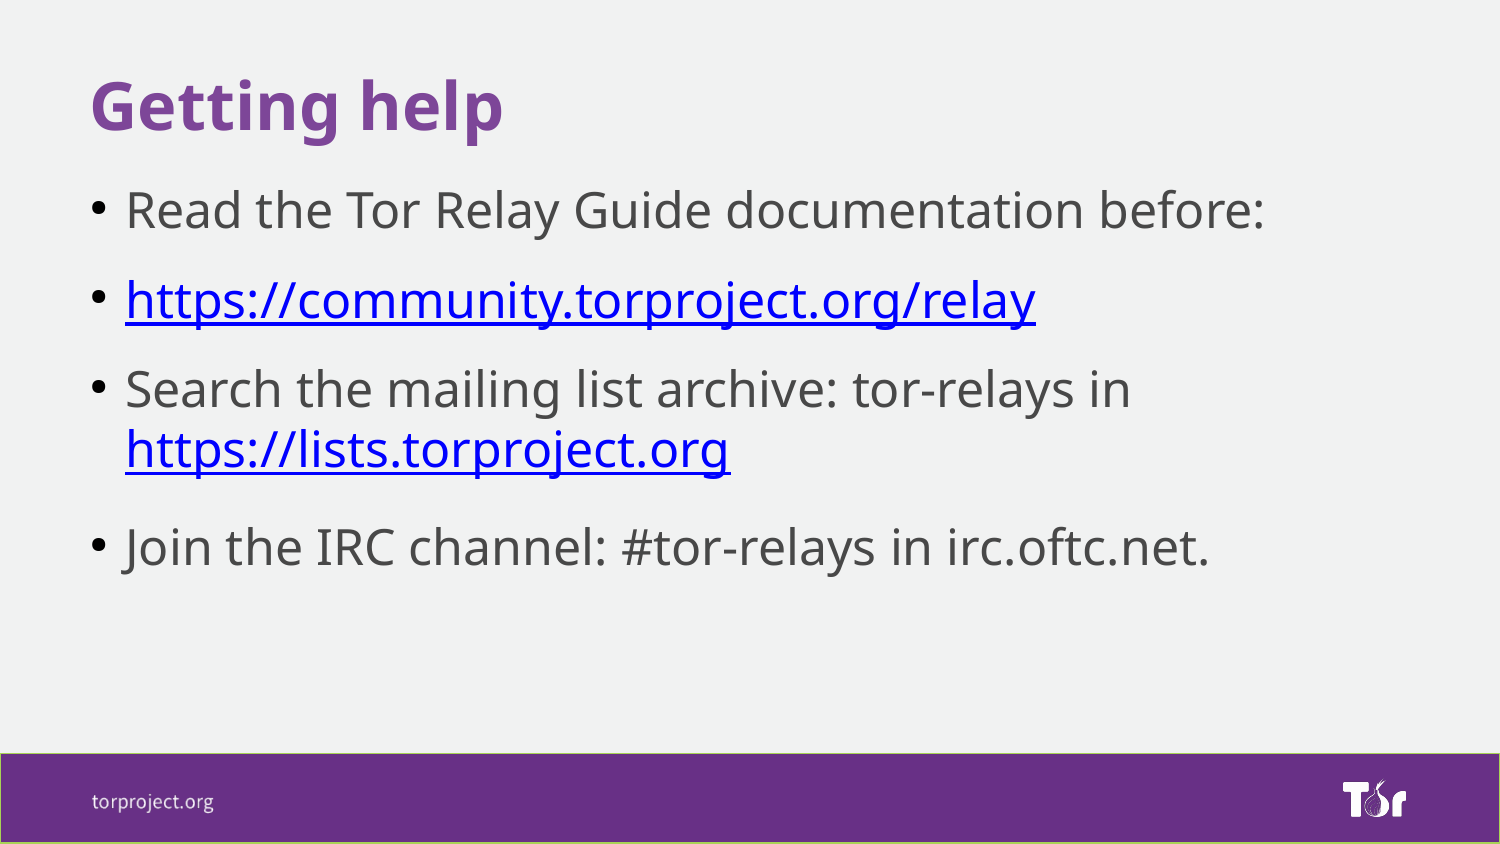

Getting help
Read the Tor Relay Guide documentation before:
https://community.torproject.org/relay
Search the mailing list archive: tor-relays in https://lists.torproject.org
Join the IRC channel: #tor-relays in irc.oftc.net.